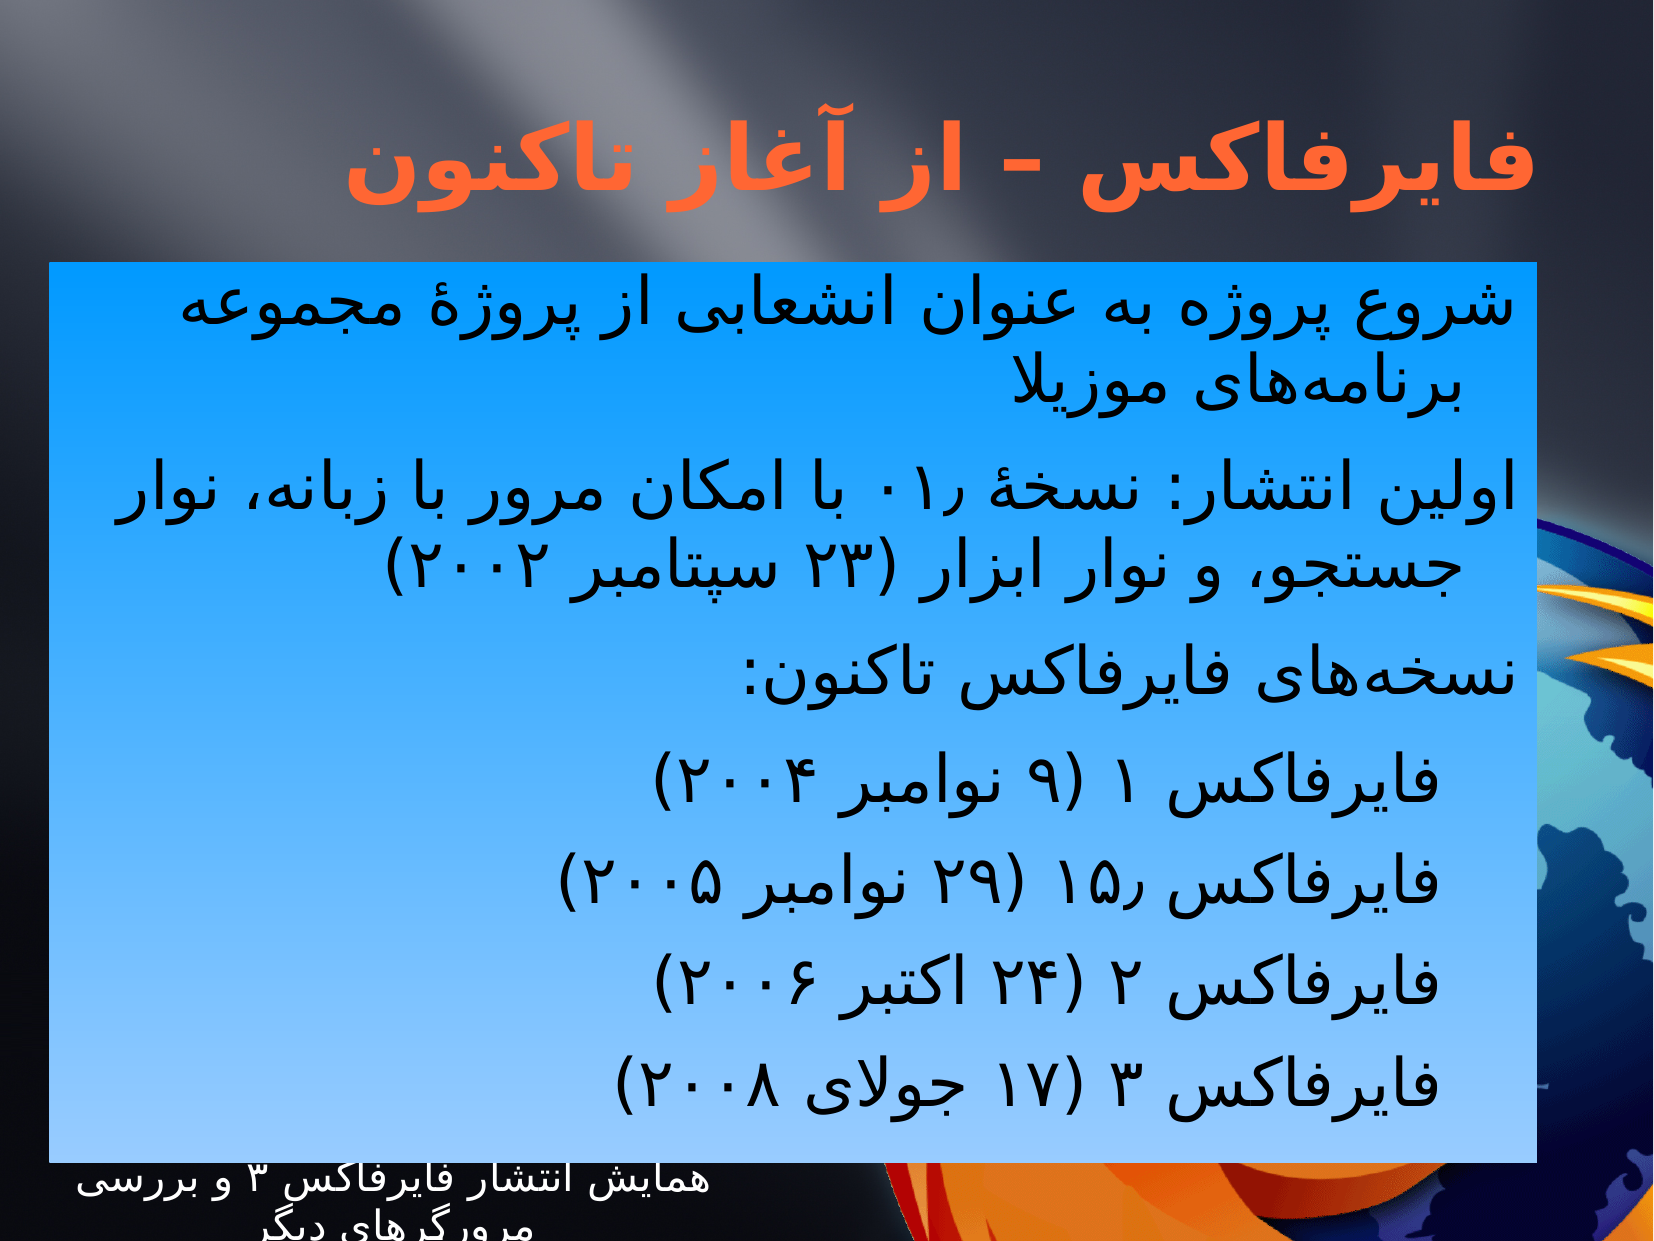

# فایرفاکس – از آغاز تاکنون
شروع پروژه به عنوان انشعابی از پروژهٔ مجموعه برنامه‌های موزیلا
اولین انتشار: نسخهٔ ۱٫ ۰ با امکان مرور با زبانه، نوار جستجو، و نوار ابزار (۲۳ سپتامبر ۲۰۰۲)
نسخه‌های فایرفاکس تاکنون:
فایرفاکس ۱ (۹ نوامبر ۲۰۰۴)
فایرفاکس ۵٫ ۱ (۲۹ نوامبر ۲۰۰۵)
فایرفاکس ۲ (۲۴ اکتبر ۲۰۰۶)
فایرفاکس ۳ (۱۷ جولای ۲۰۰۸)